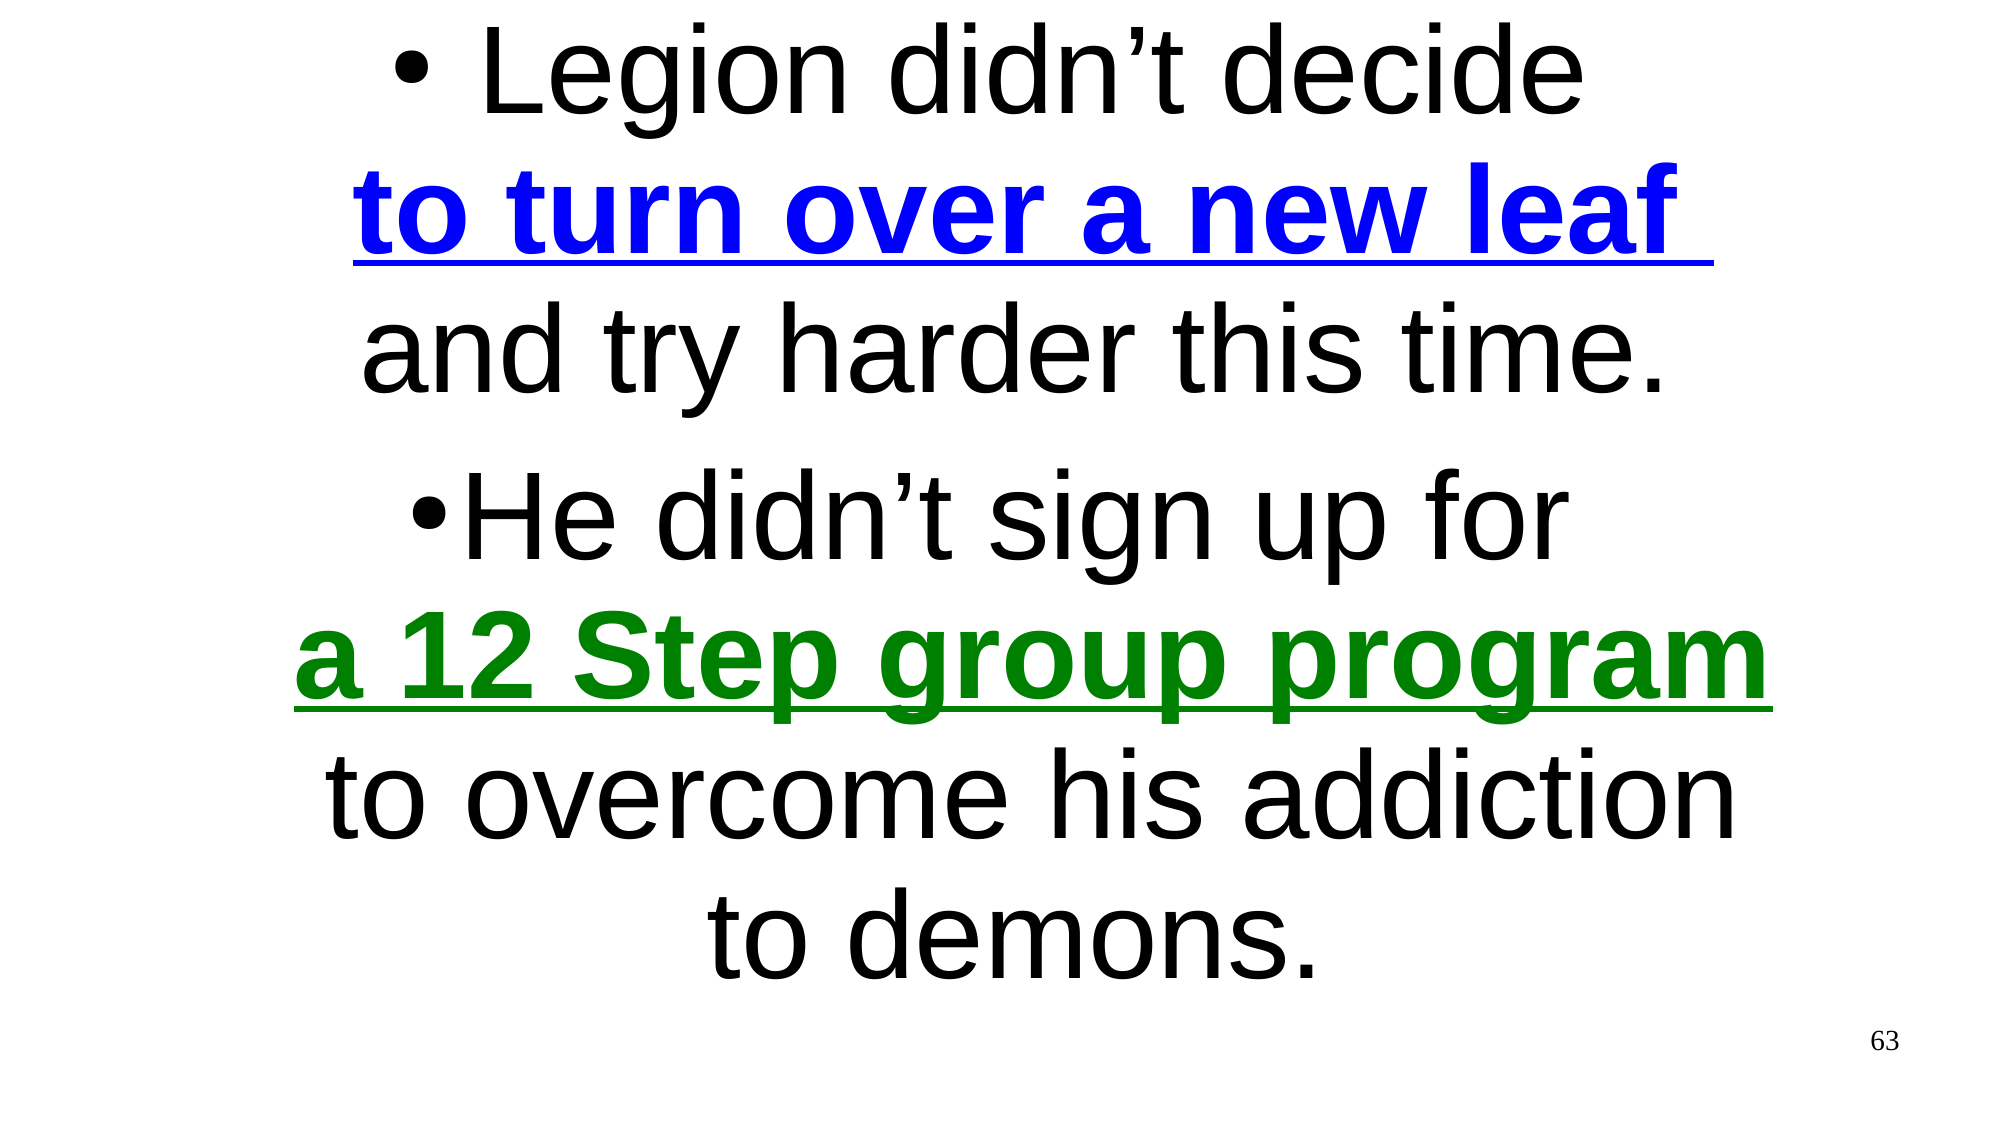

# Legion didn’t decide to turn over a new leaf and try harder this time.
He didn’t sign up for
a 12 Step group program
 to overcome his addiction
to demons.
63